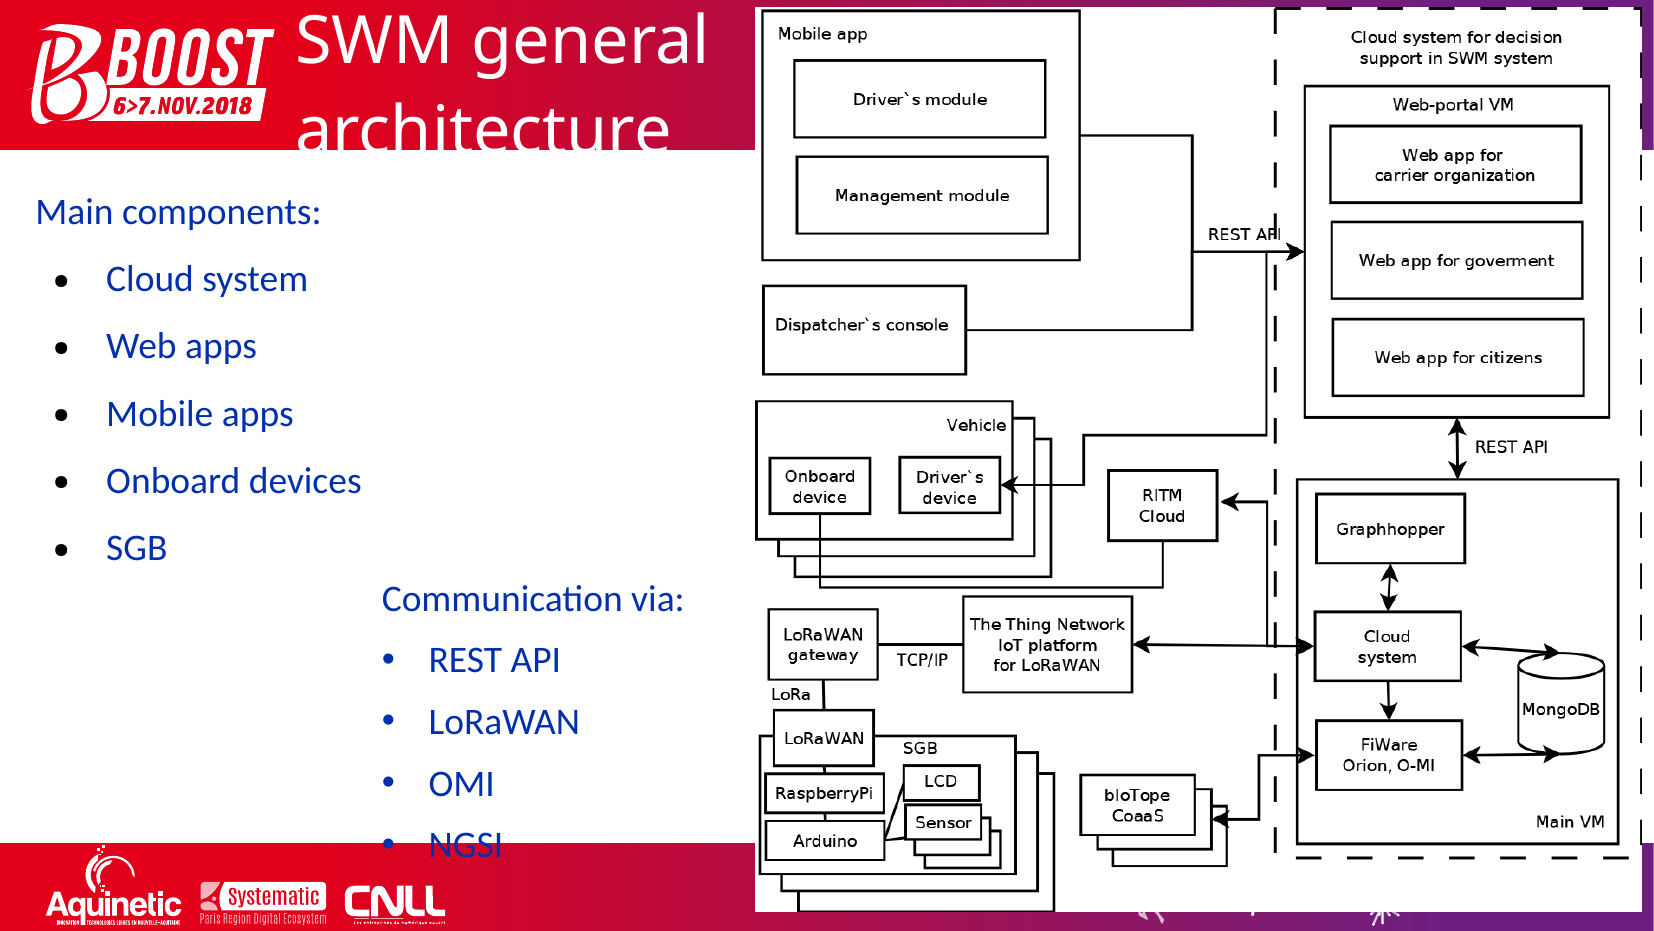

# SWM general architecture
Main components:
Cloud system
Web apps
Mobile apps
Onboard devices
SGB
Communication via:
REST API
LoRaWAN
OMI
NGSI
9